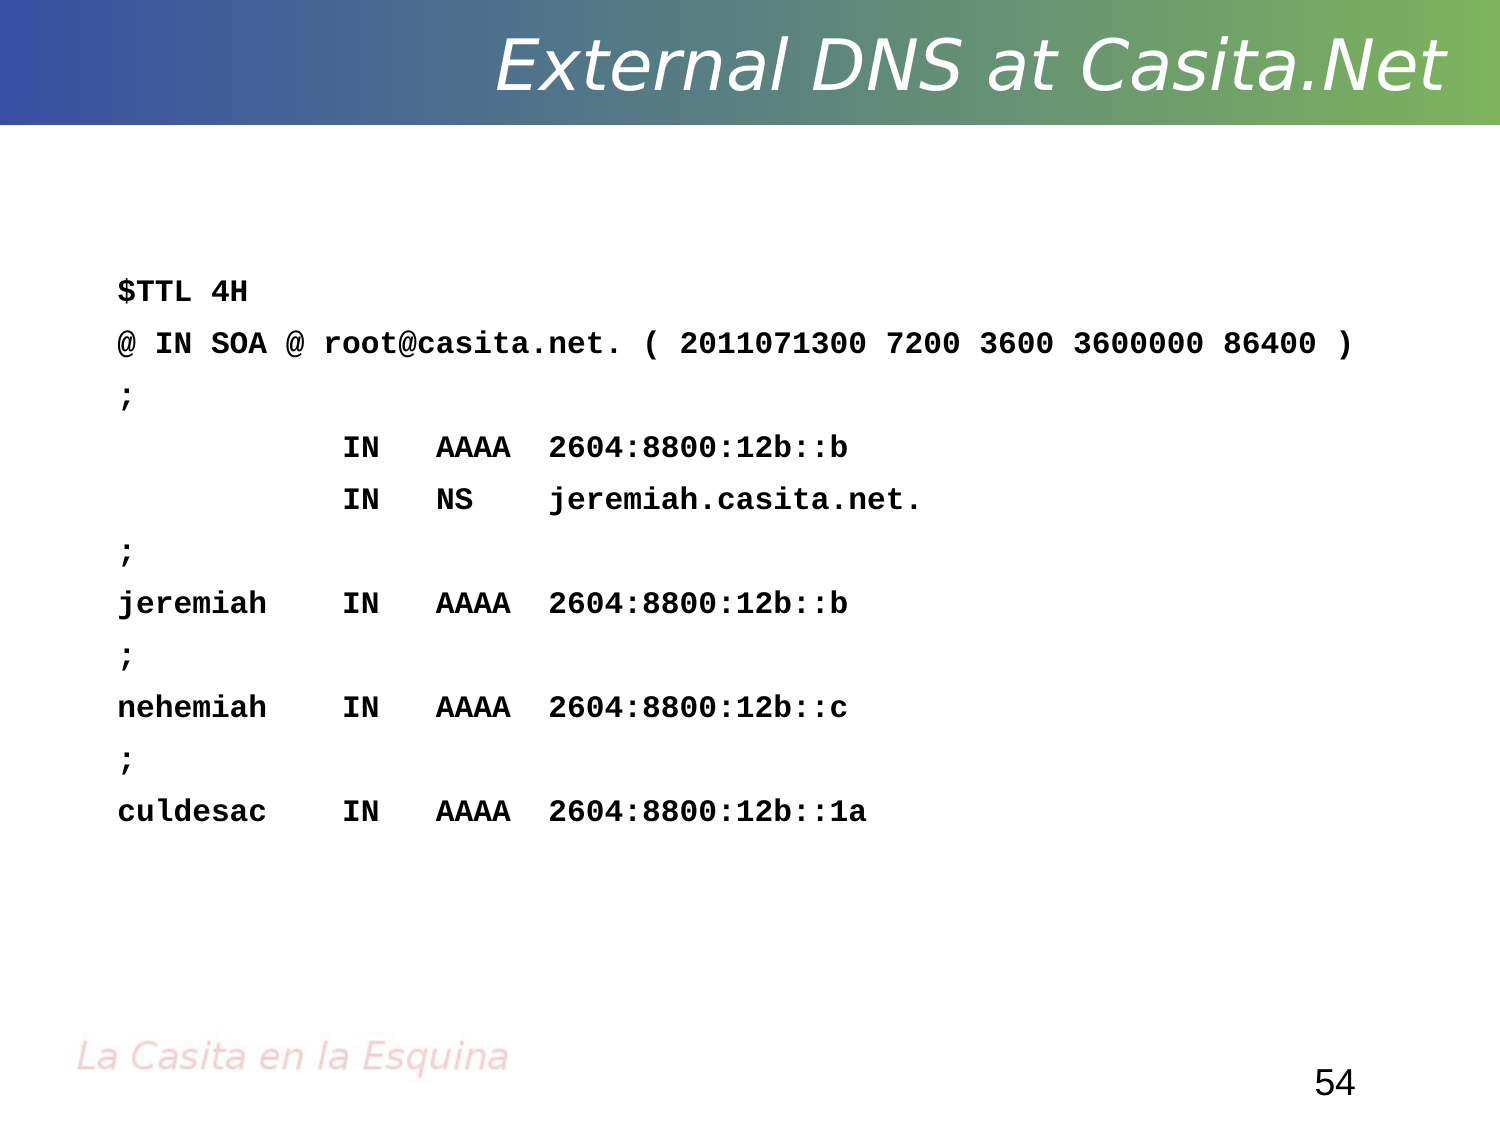

# External DNS at Casita.Net
$TTL 4H
@ IN SOA @ root@casita.net. ( 2011071300 7200 3600 3600000 86400 )
;
 IN AAAA 2604:8800:12b::b
 IN NS jeremiah.casita.net.
;
jeremiah IN AAAA 2604:8800:12b::b
;
nehemiah IN AAAA 2604:8800:12b::c
;
culdesac IN AAAA 2604:8800:12b::1a
54